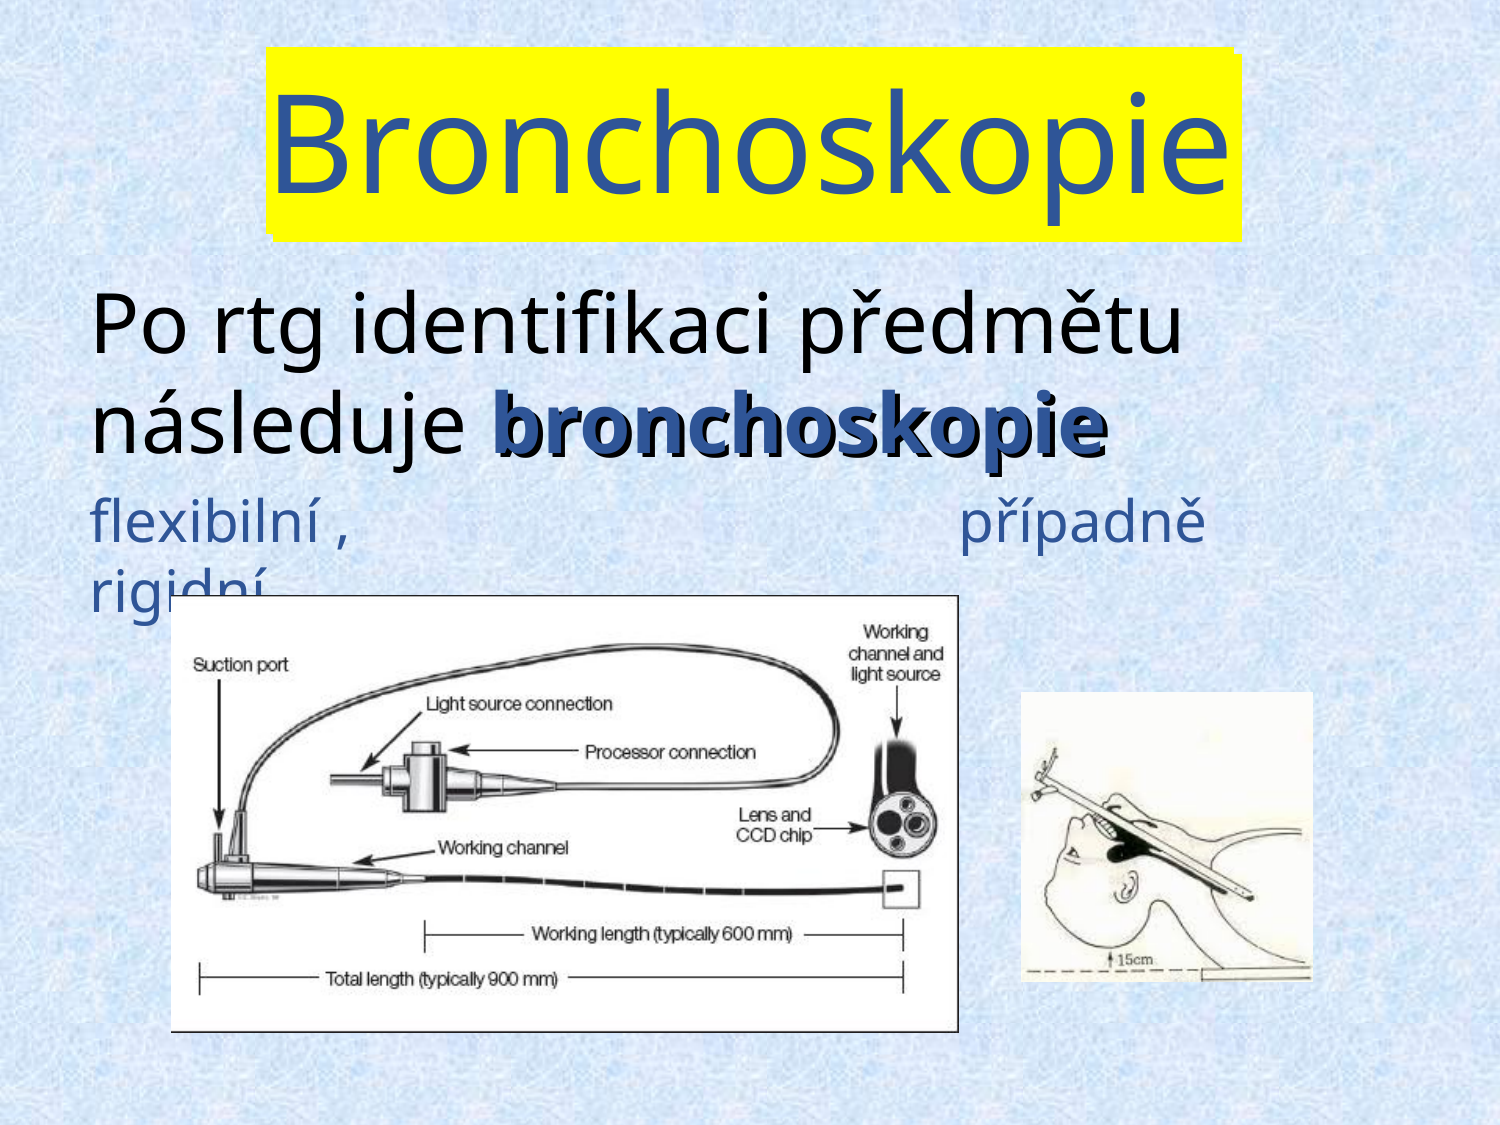

# Bronchoskopie
Po rtg identifikaci předmětu následuje bronchoskopie
flexibilní , případně rigidní.